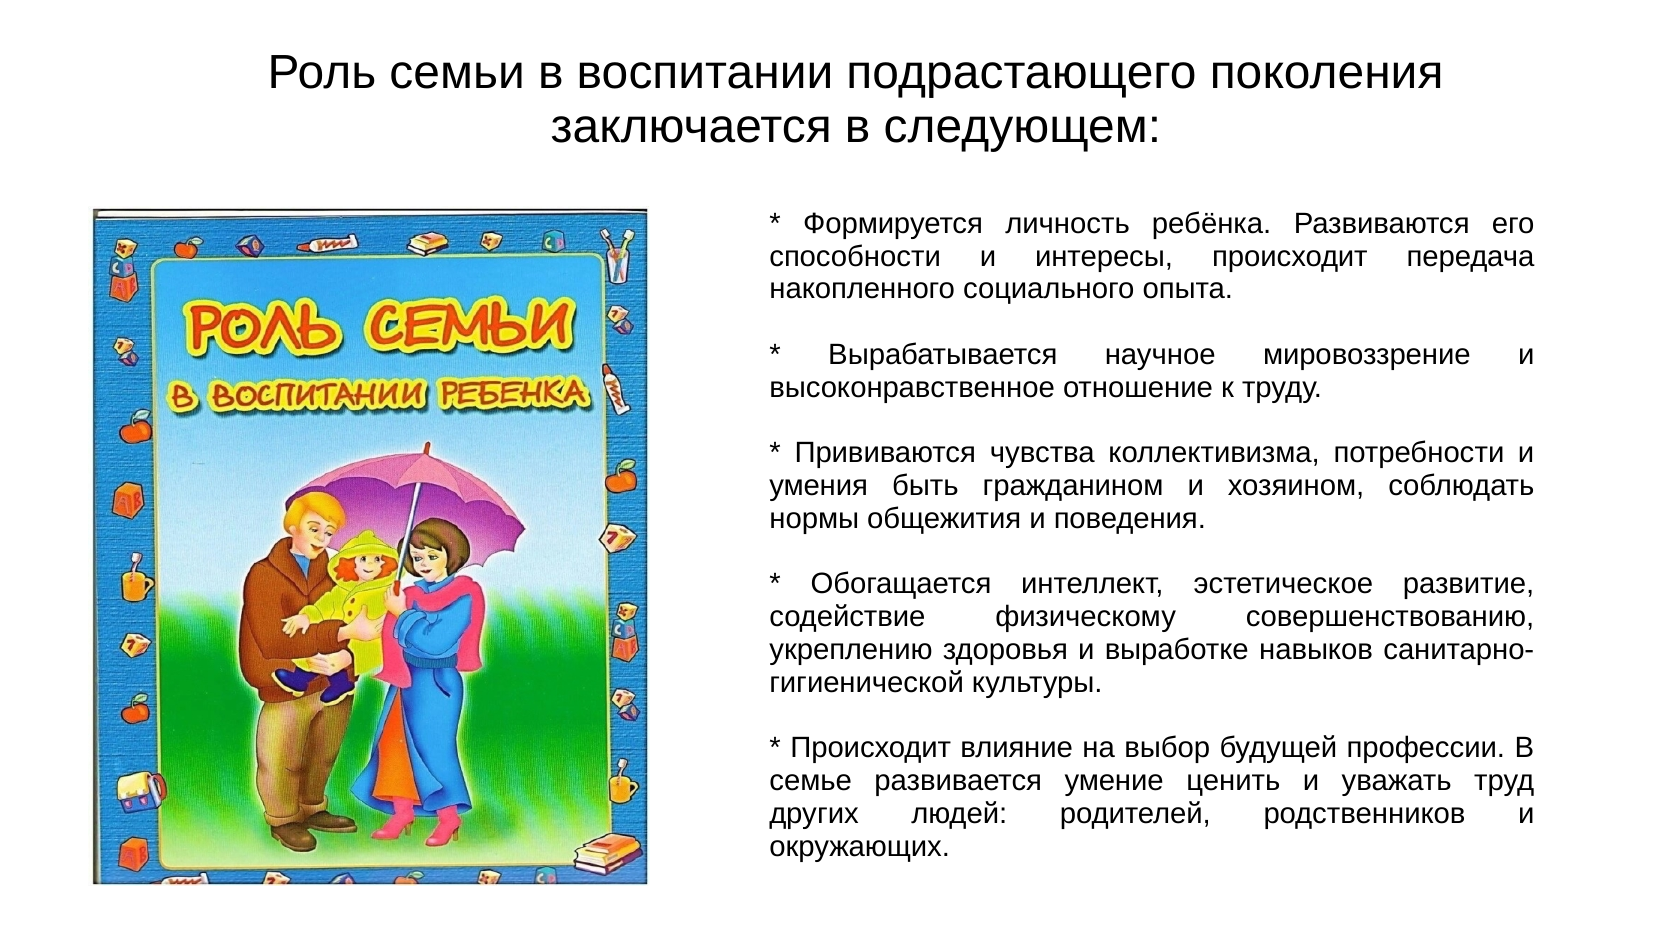

# Роль семьи в воспитании подрастающего поколения заключается в следующем:
* Формируется личность ребёнка. Развиваются его способности и интересы, происходит передача накопленного социального опыта.
* Вырабатывается научное мировоззрение и высоконравственное отношение к труду.
* Прививаются чувства коллективизма, потребности и умения быть гражданином и хозяином, соблюдать нормы общежития и поведения.
* Обогащается интеллект, эстетическое развитие, содействие физическому совершенствованию, укреплению здоровья и выработке навыков санитарно-гигиенической культуры.
* Происходит влияние на выбор будущей профессии. В семье развивается умение ценить и уважать труд других людей: родителей, родственников и окружающих.